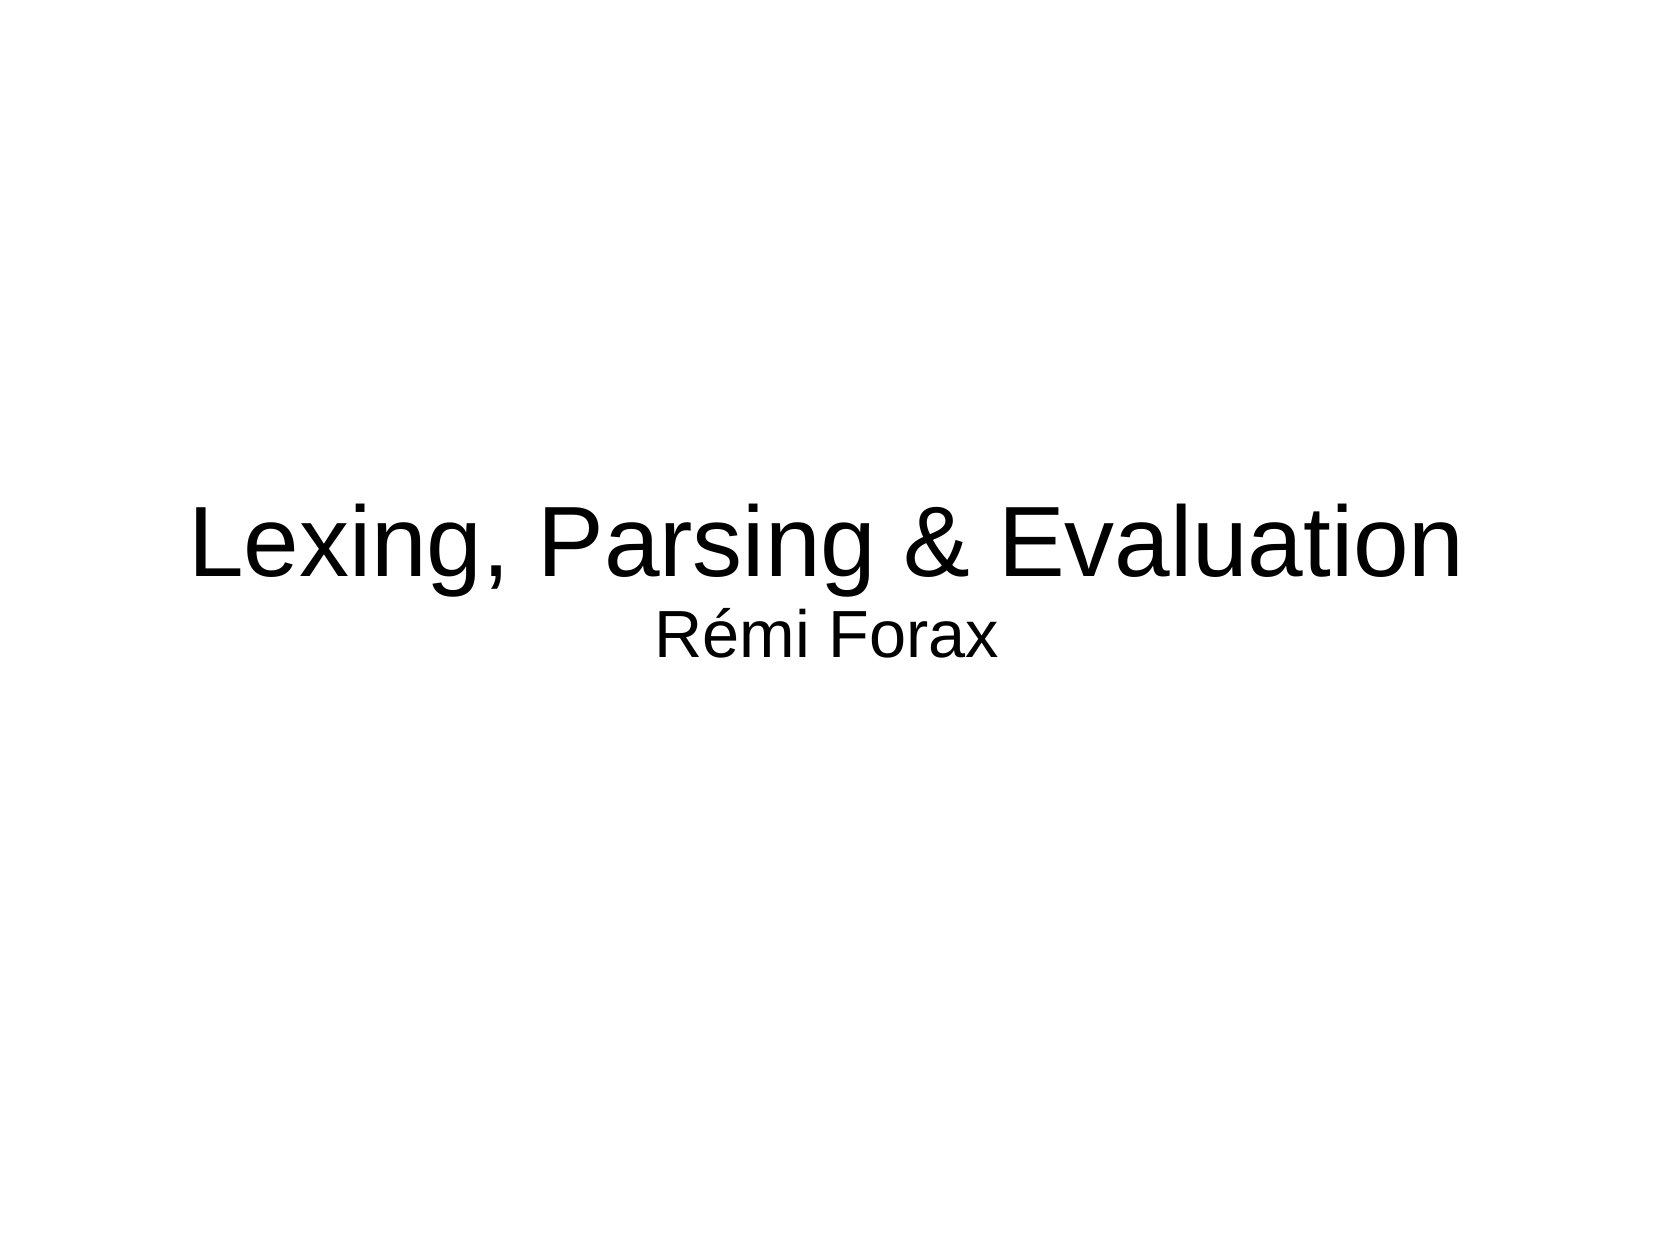

# Lexing, Parsing & Evaluation Rémi Forax